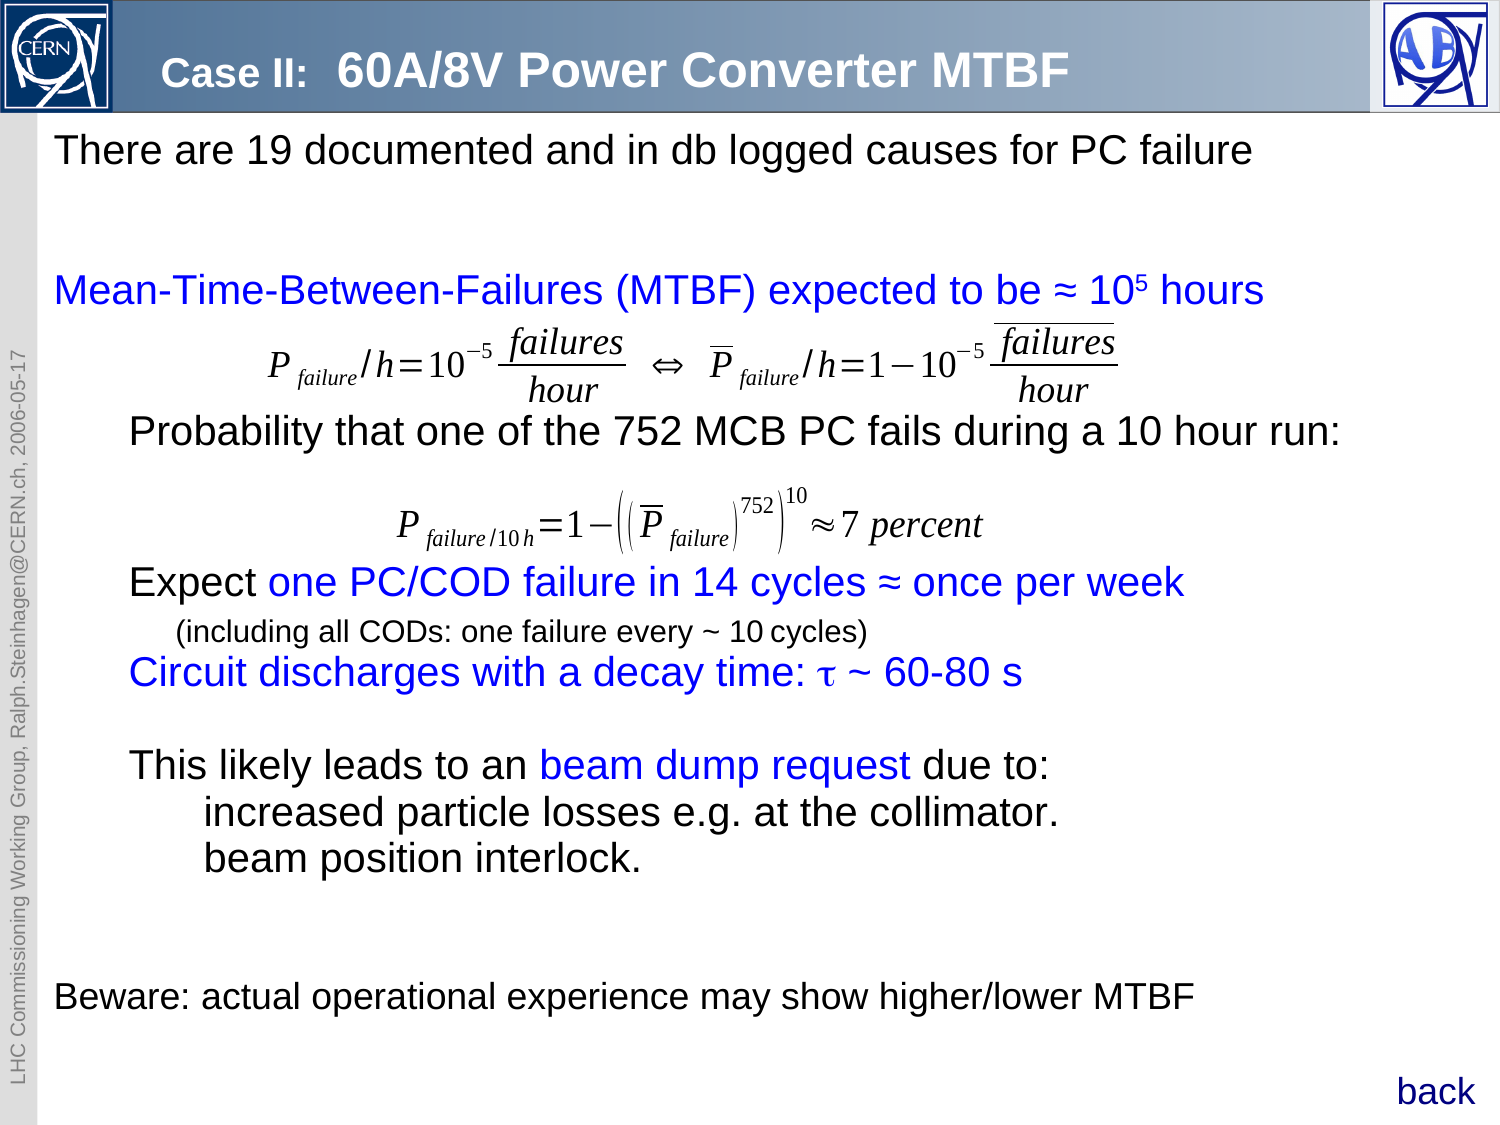

# Case II: 60A/8V Power Converter MTBF
There are 19 documented and in db logged causes for PC failure
Mean-Time-Between-Failures (MTBF) expected to be ≈ 105 hours
Probability that one of the 752 MCB PC fails during a 10 hour run:
Expect one PC/COD failure in 14 cycles ≈ once per week 		(including all CODs: one failure every ~ 10 cycles)
Circuit discharges with a decay time: t ~ 60-80 s
This likely leads to an beam dump request due to:
increased particle losses e.g. at the collimator.
beam position interlock.
Beware: actual operational experience may show higher/lower MTBF
back